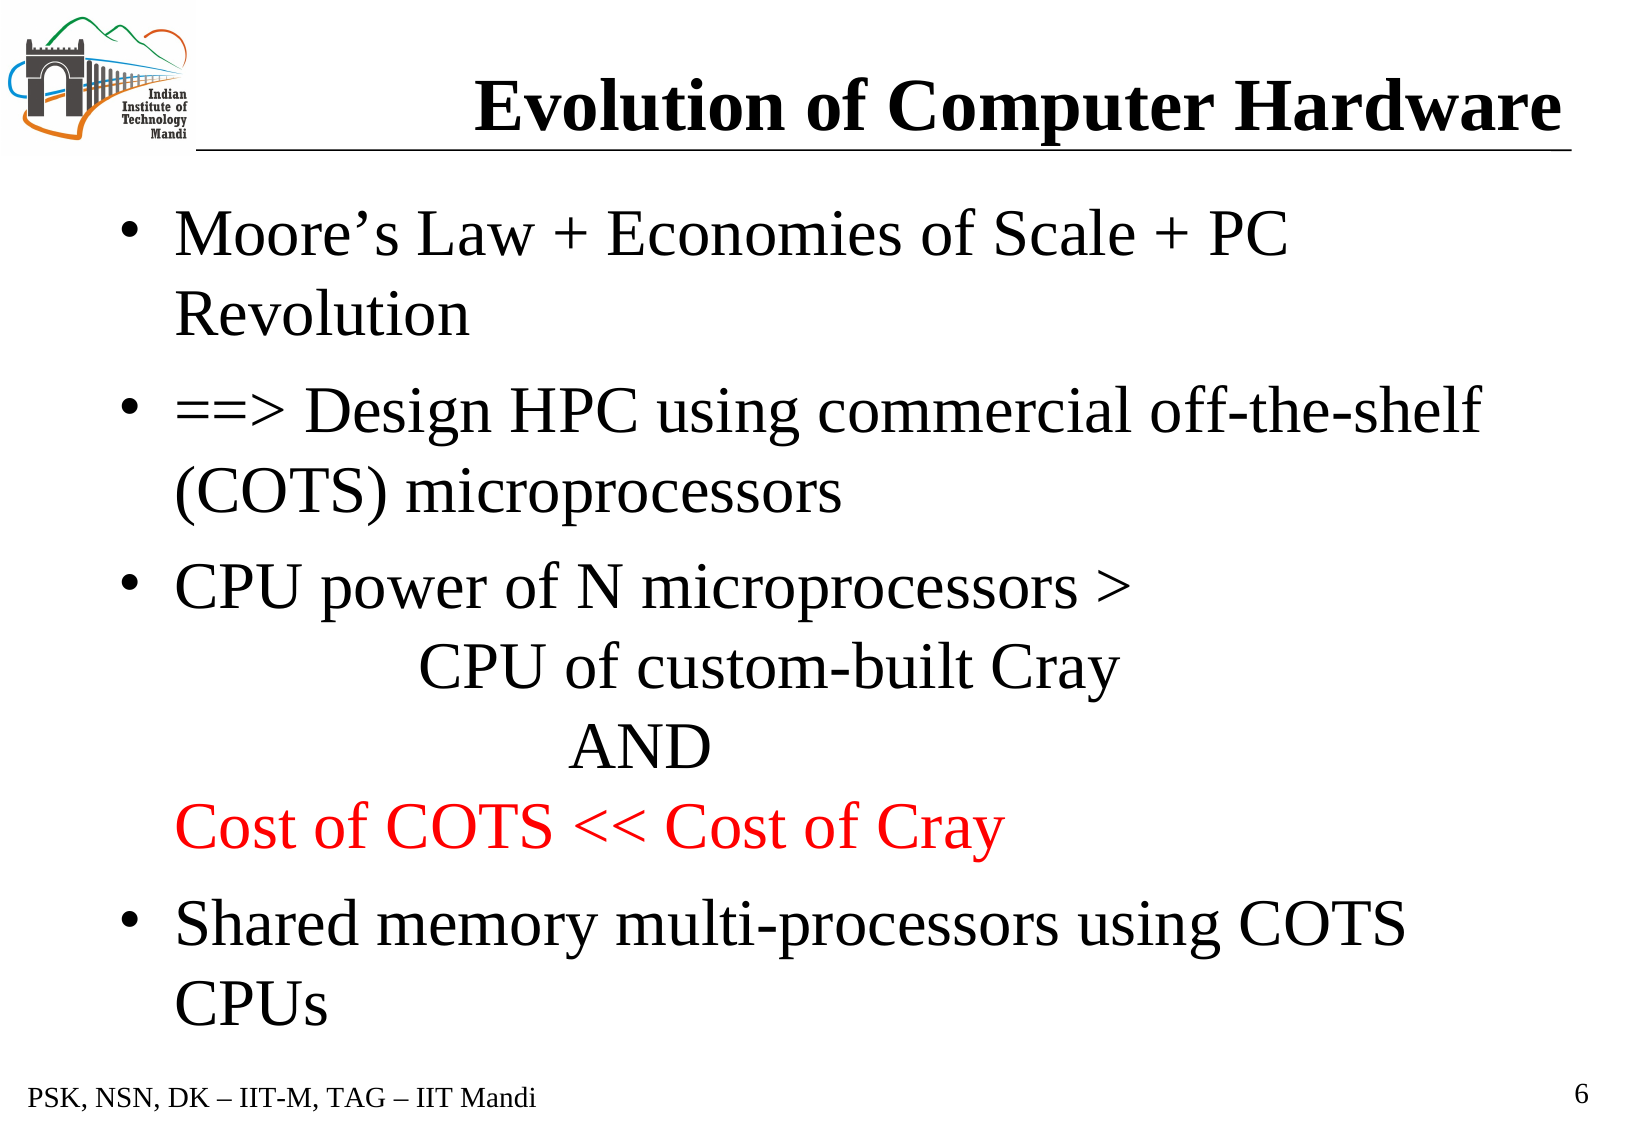

# Evolution of Computer Hardware
Moore’s Law + Economies of Scale + PC Revolution
==> Design HPC using commercial off-the-shelf (COTS) microprocessors
CPU power of N microprocessors >
				CPU of custom-built Cray
						AND
Cost of COTS << Cost of Cray
Shared memory multi-processors using COTS CPUs